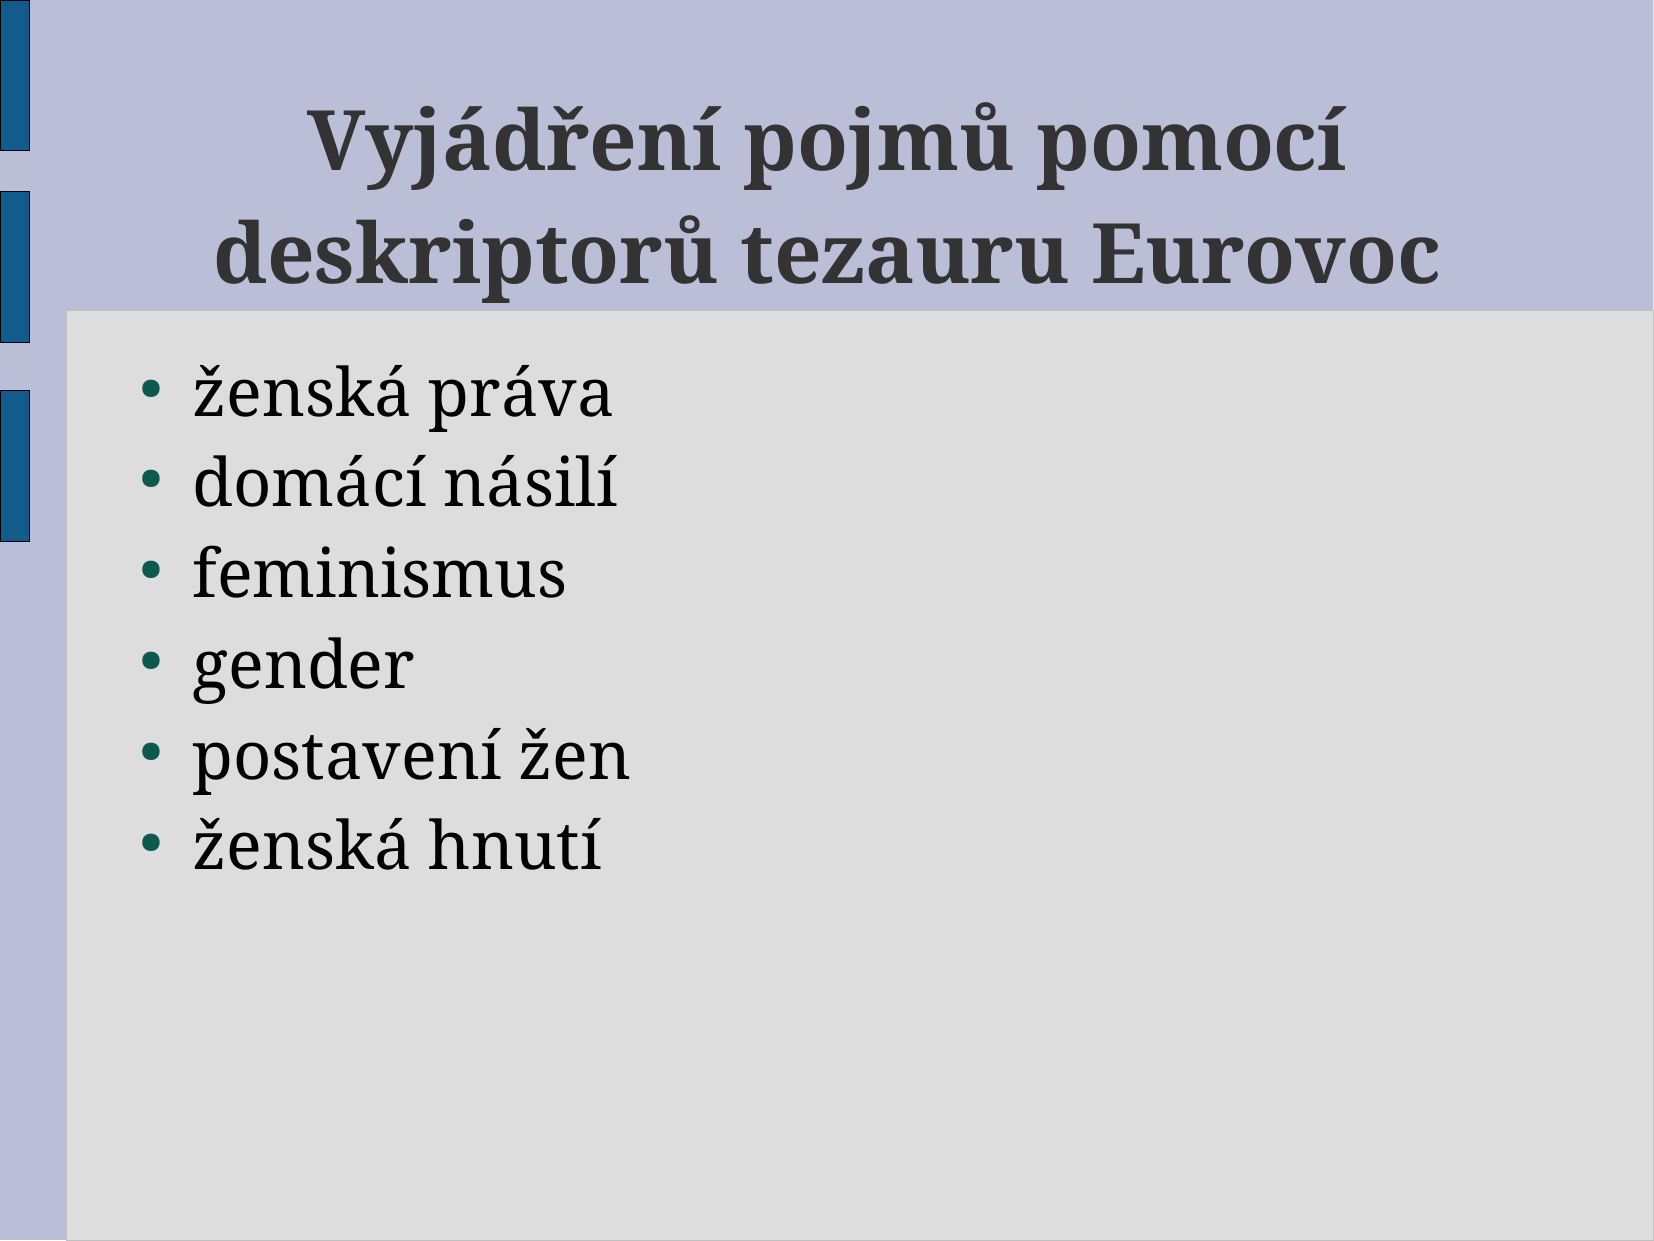

# Vyjádření pojmů pomocí deskriptorů tezauru Eurovoc
ženská práva
domácí násilí
feminismus
gender
postavení žen
ženská hnutí